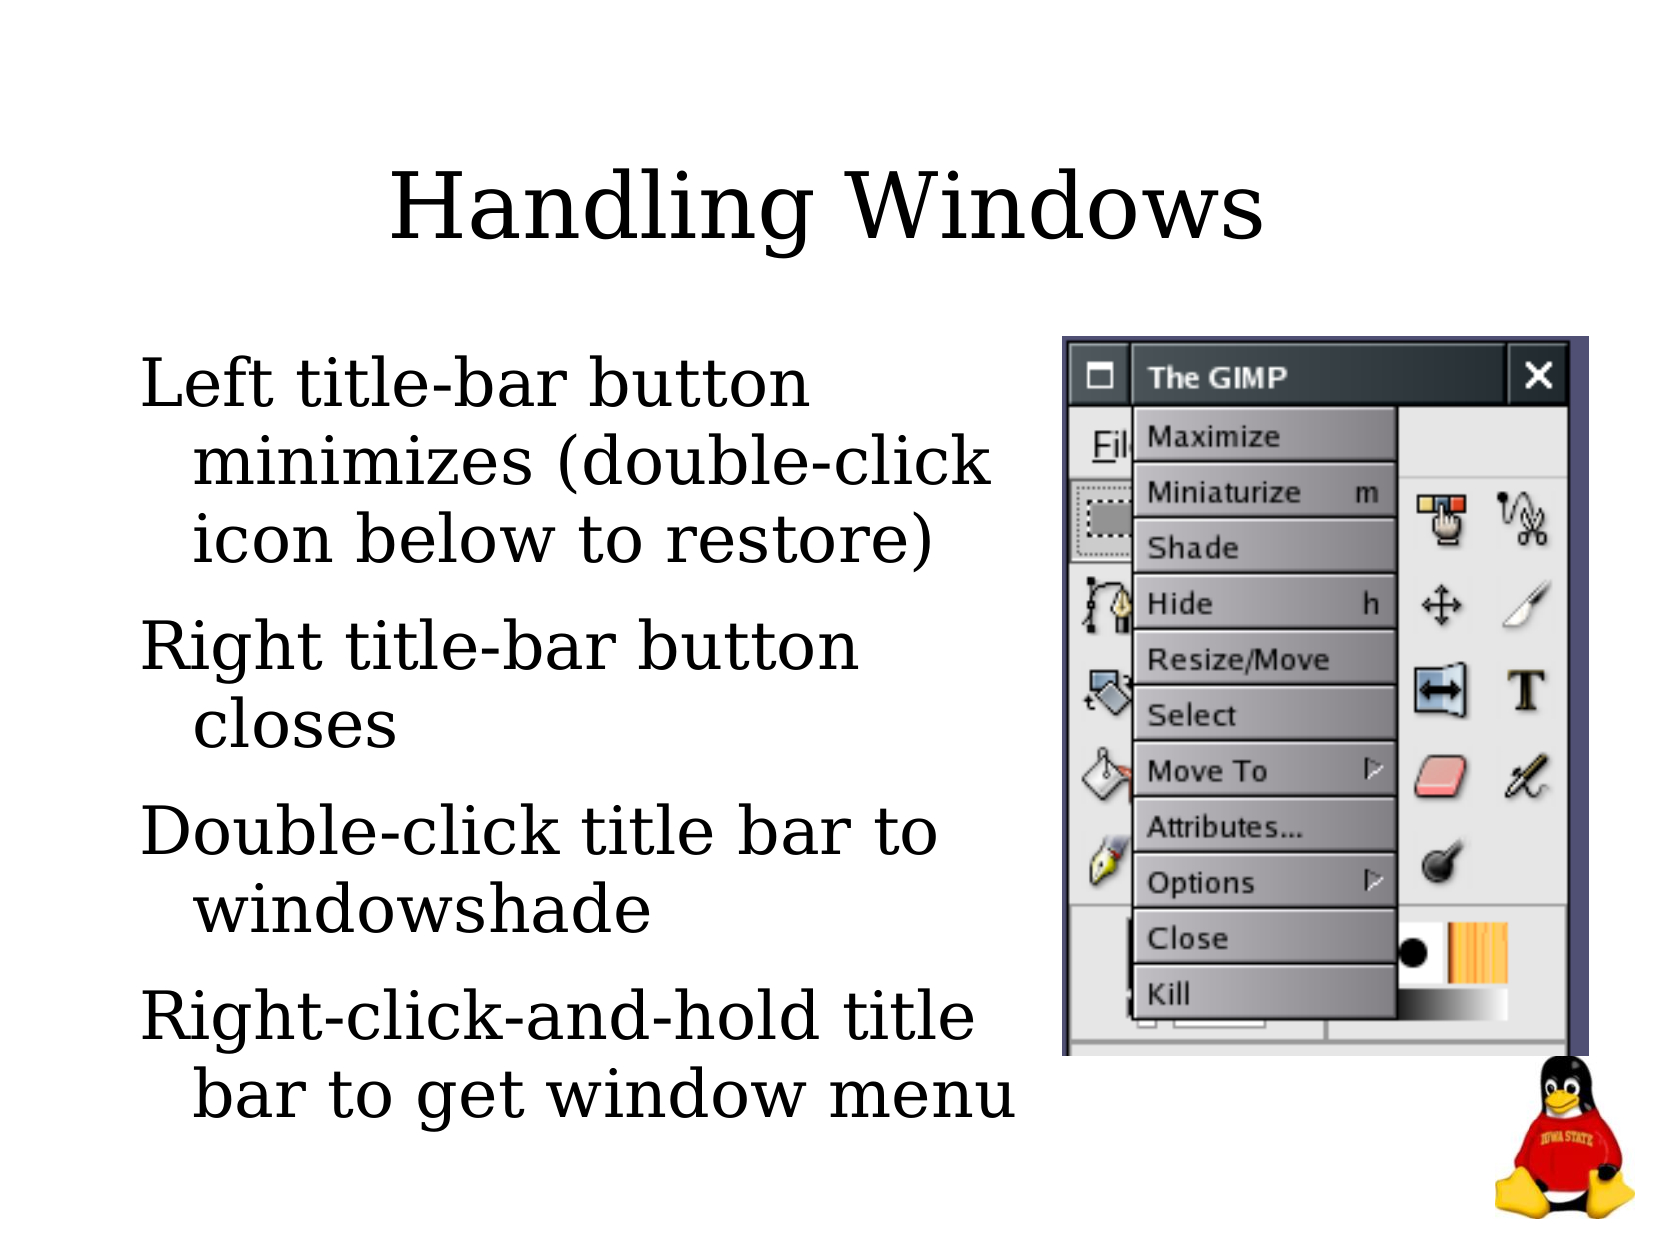

# Handling Windows
Left title-bar button minimizes (double-click icon below to restore)
Right title-bar button closes
Double-click title bar to windowshade
Right-click-and-hold title bar to get window menu